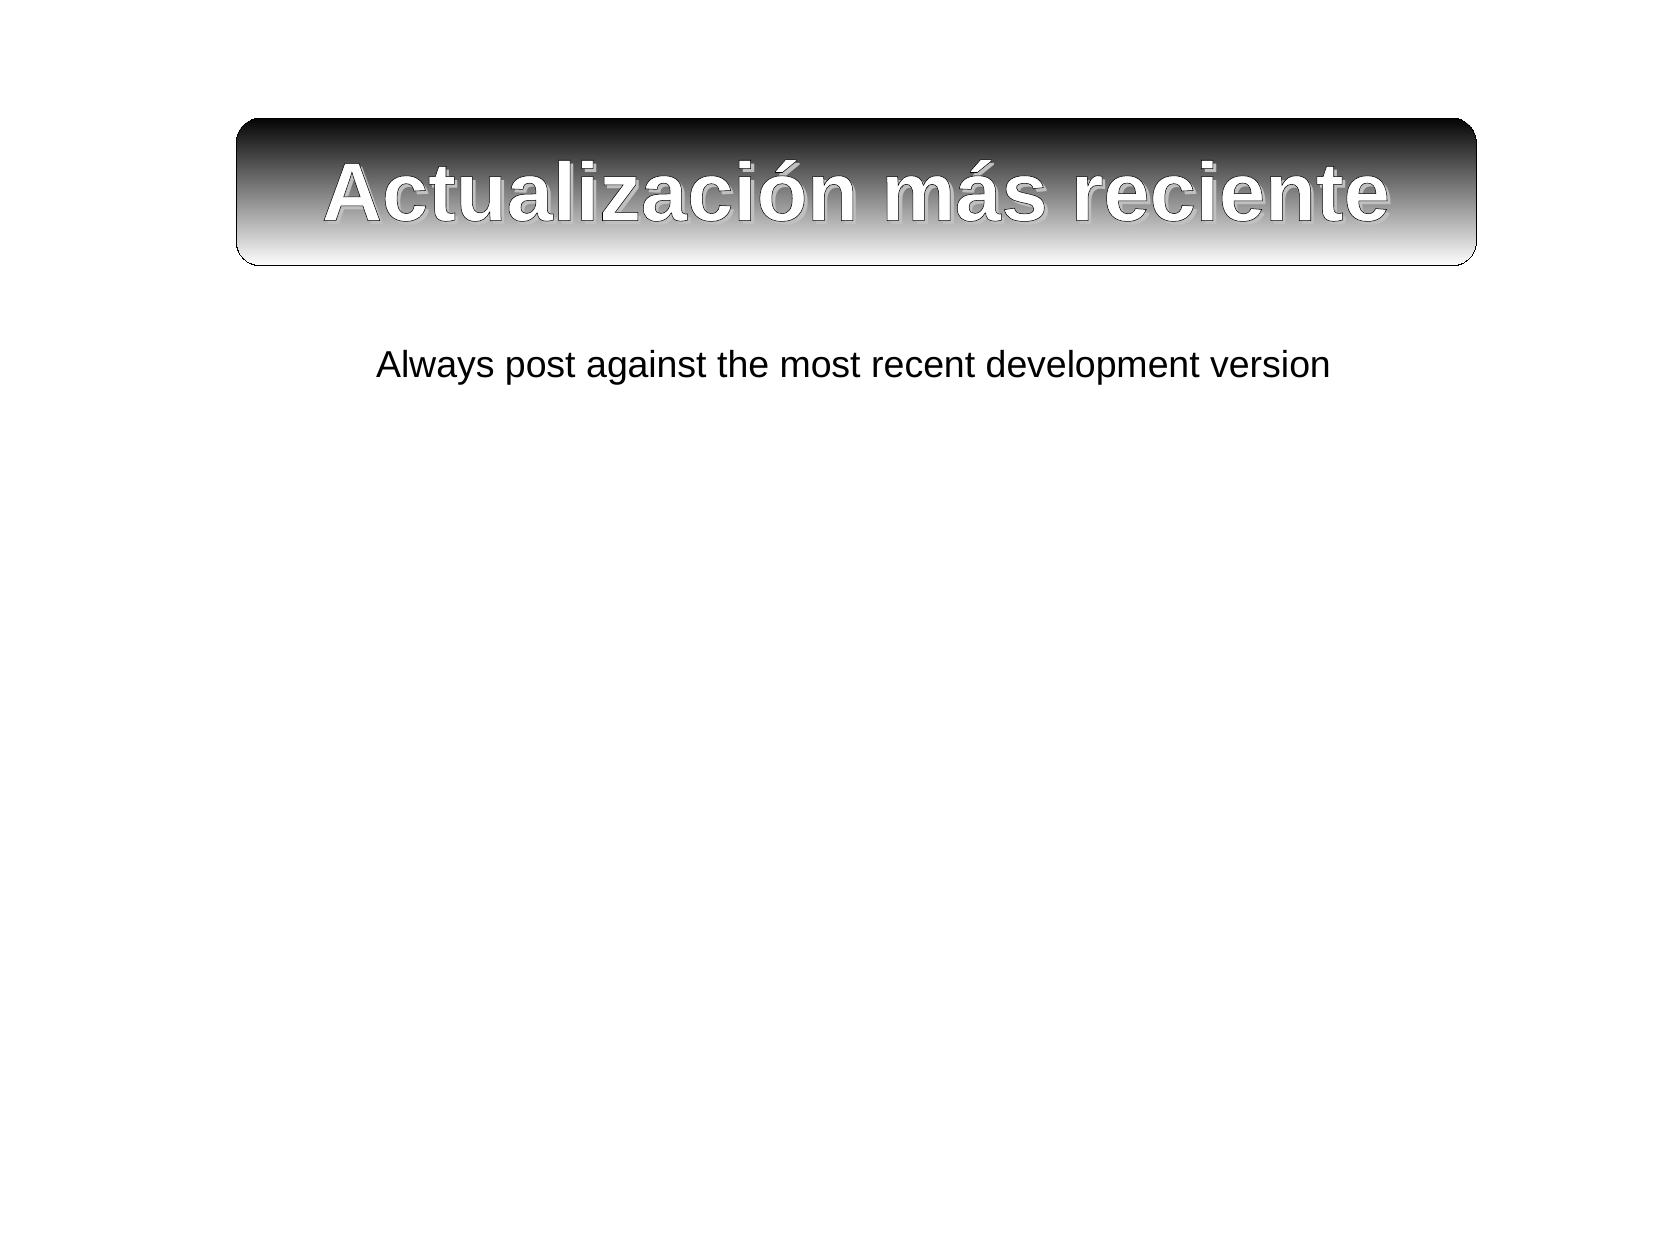

Actualización más reciente
Always post against the most recent development version